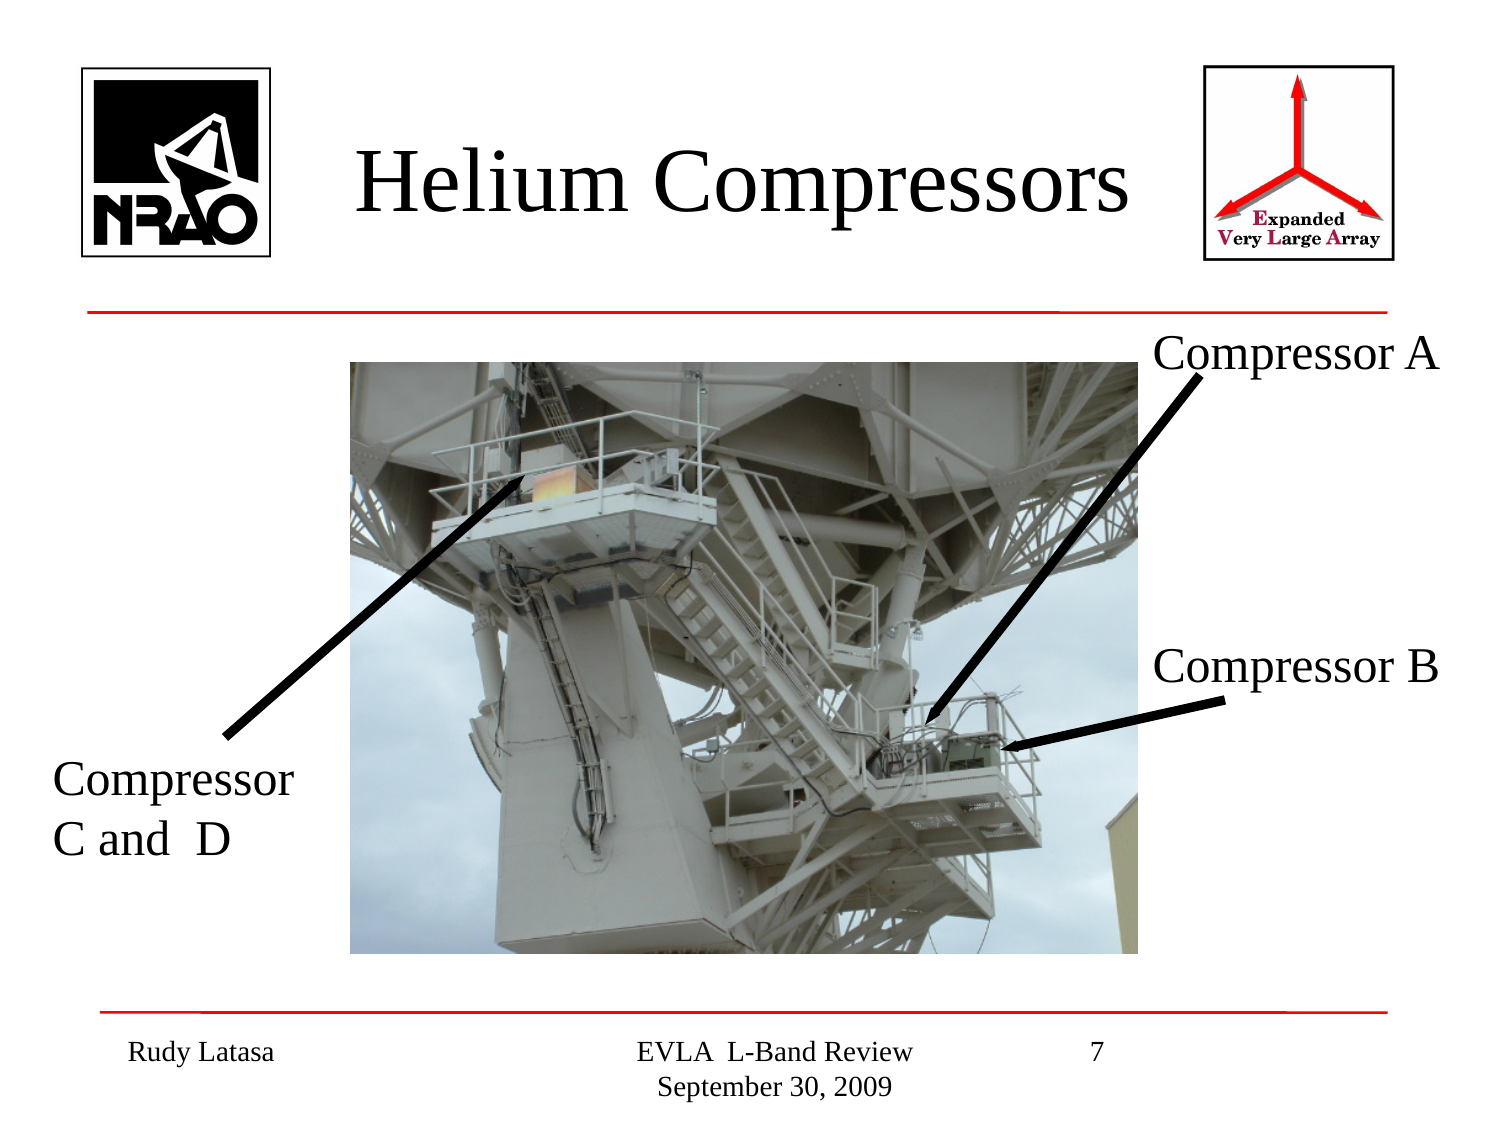

# Helium Compressors
Compressor A
Compressor B
Compressor C and D
Rudy Latasa
EVLA L-Band Review
September 30, 2009